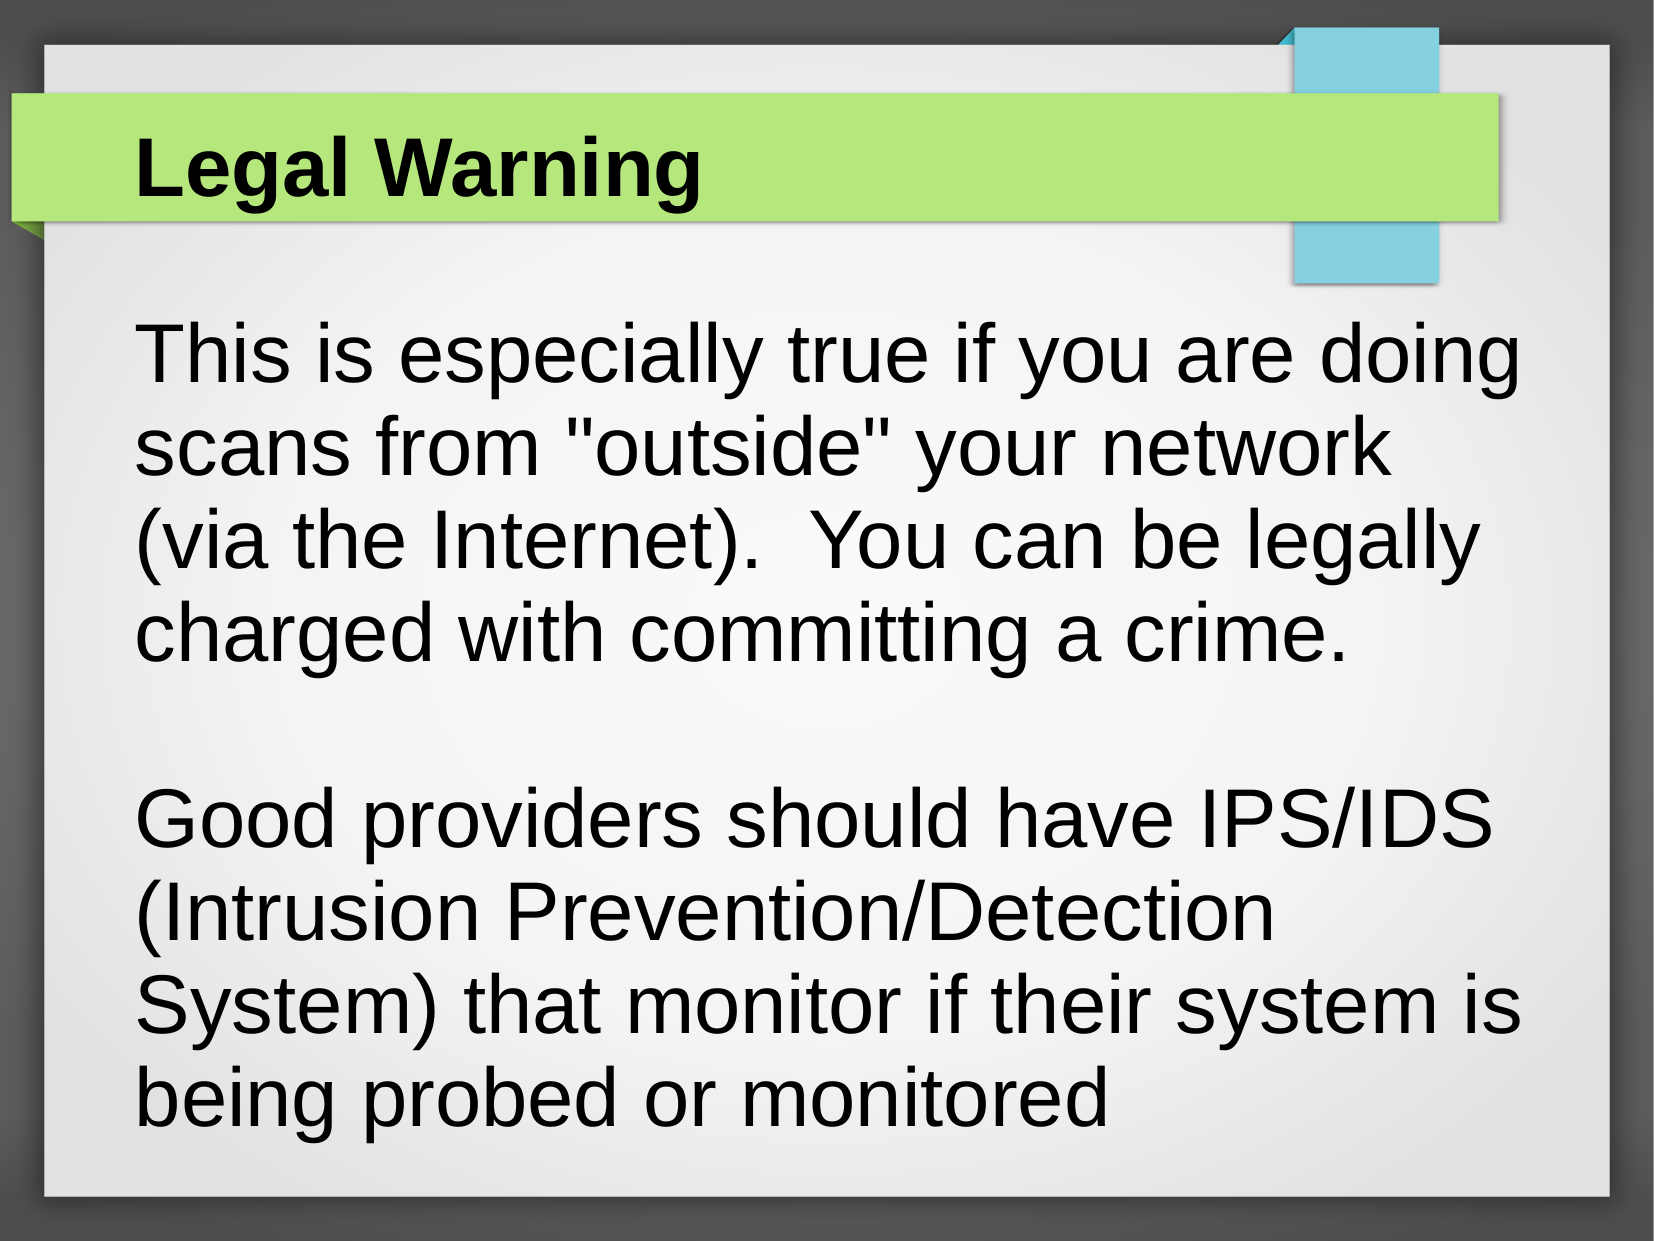

Legal Warning
This is especially true if you are doing
scans from "outside" your network
(via the Internet). You can be legally
charged with committing a crime.
Good providers should have IPS/IDS
(Intrusion Prevention/Detection
System) that monitor if their system is
being probed or monitored